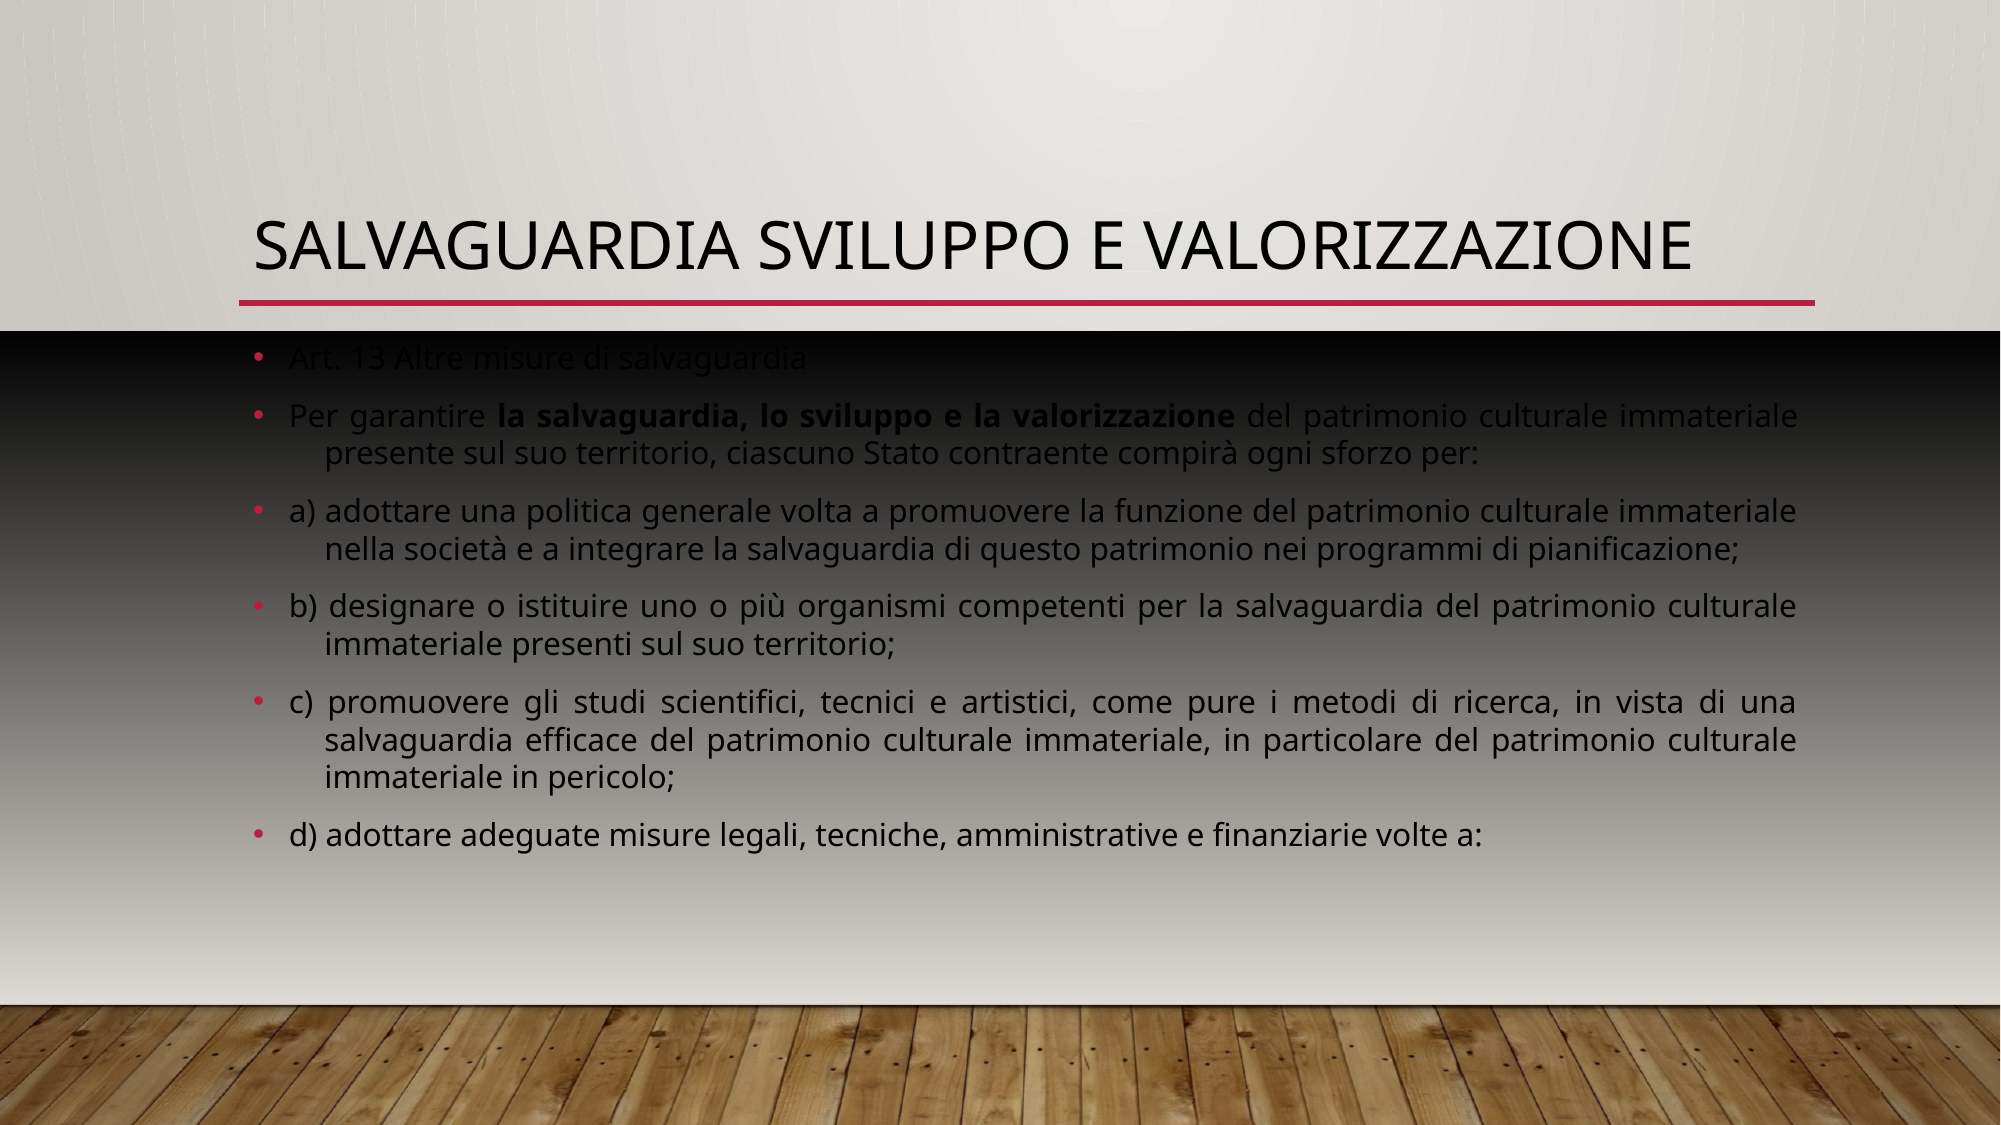

# salvaguardia sviluppo e valorizzazione
Art. 13 Altre misure di salvaguardia
Per garantire la salvaguardia, lo sviluppo e la valorizzazione del patrimonio culturale immateriale presente sul suo territorio, ciascuno Stato contraente compirà ogni sforzo per:
a) adottare una politica generale volta a promuovere la funzione del patrimonio culturale immateriale nella società e a integrare la salvaguardia di questo patrimonio nei programmi di pianificazione;
b) designare o istituire uno o più organismi competenti per la salvaguardia del patrimonio culturale immateriale presenti sul suo territorio;
c) promuovere gli studi scientifici, tecnici e artistici, come pure i metodi di ricerca, in vista di una salvaguardia efficace del patrimonio culturale immateriale, in particolare del patrimonio culturale immateriale in pericolo;
d) adottare adeguate misure legali, tecniche, amministrative e finanziarie volte a: